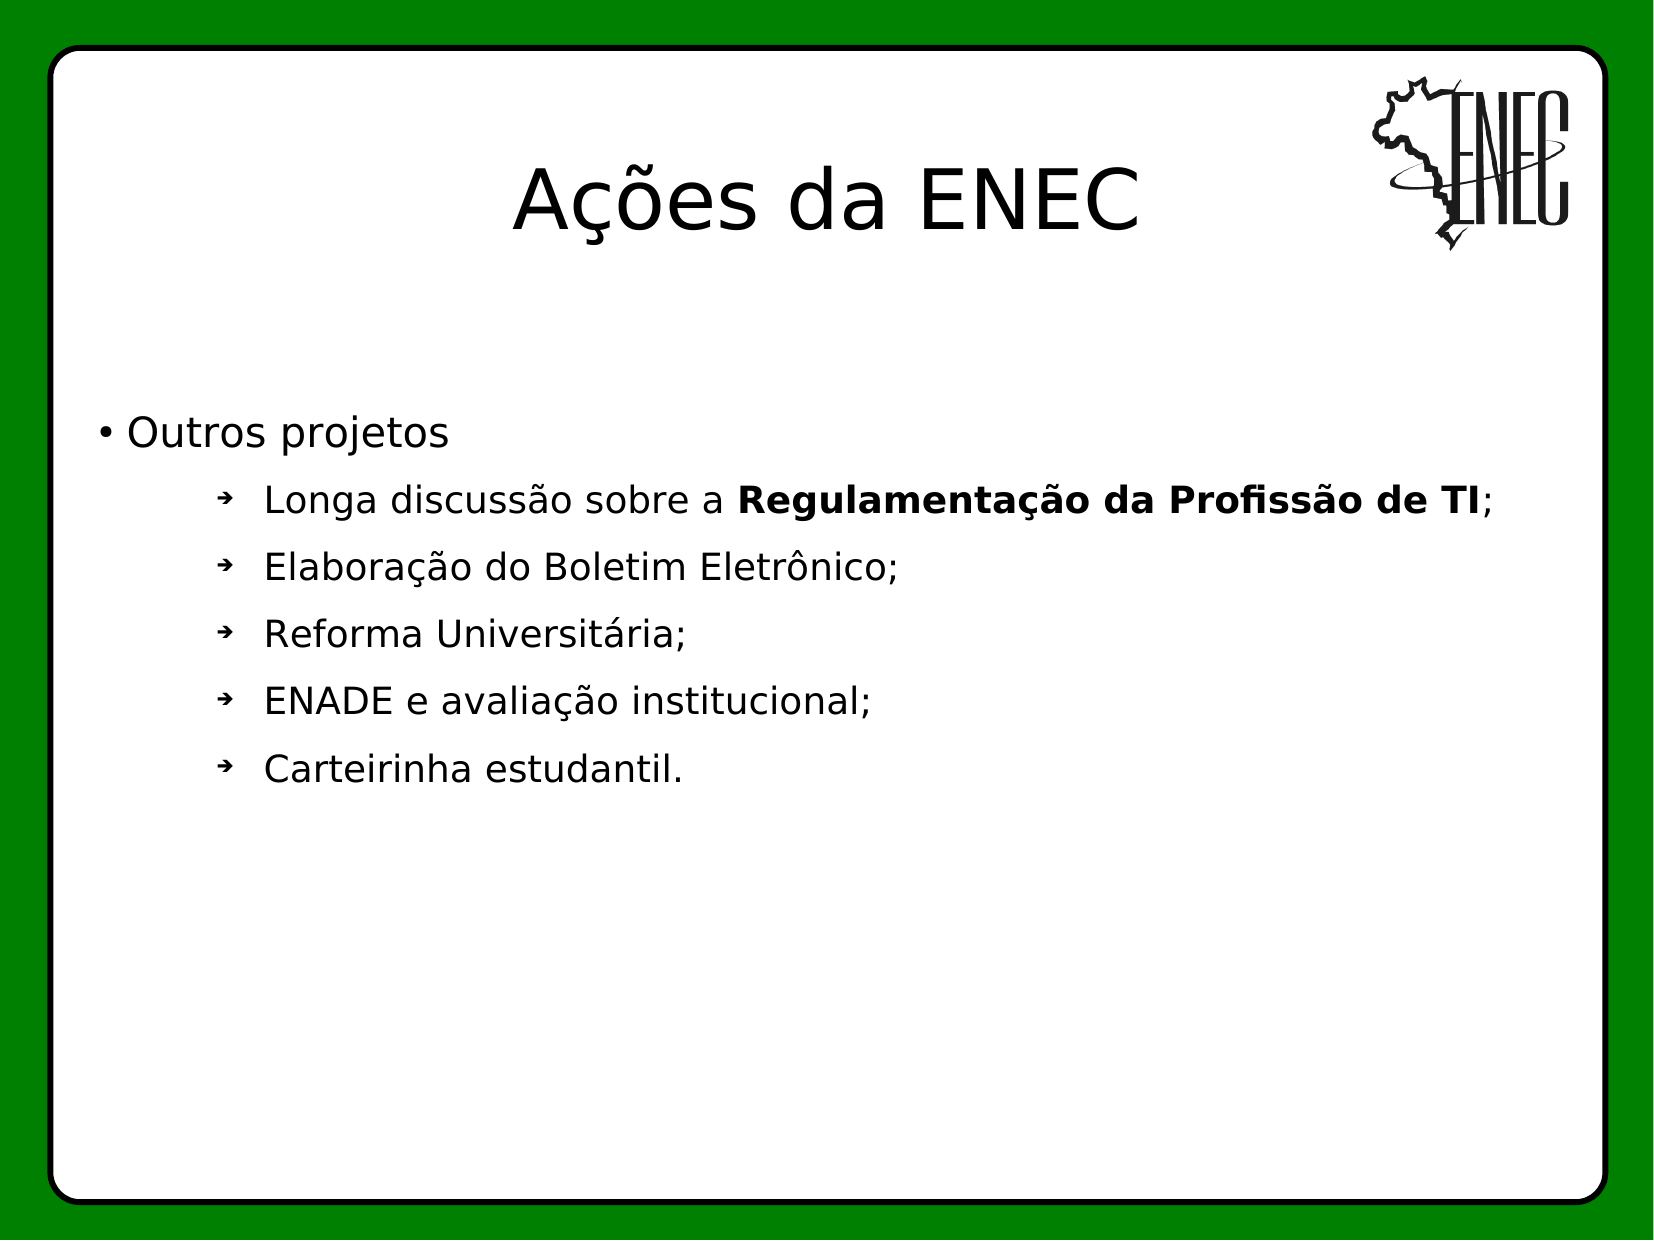

# Ações da ENEC
 Outros projetos
Longa discussão sobre a Regulamentação da Profissão de TI;
Elaboração do Boletim Eletrônico;
Reforma Universitária;
ENADE e avaliação institucional;
Carteirinha estudantil.